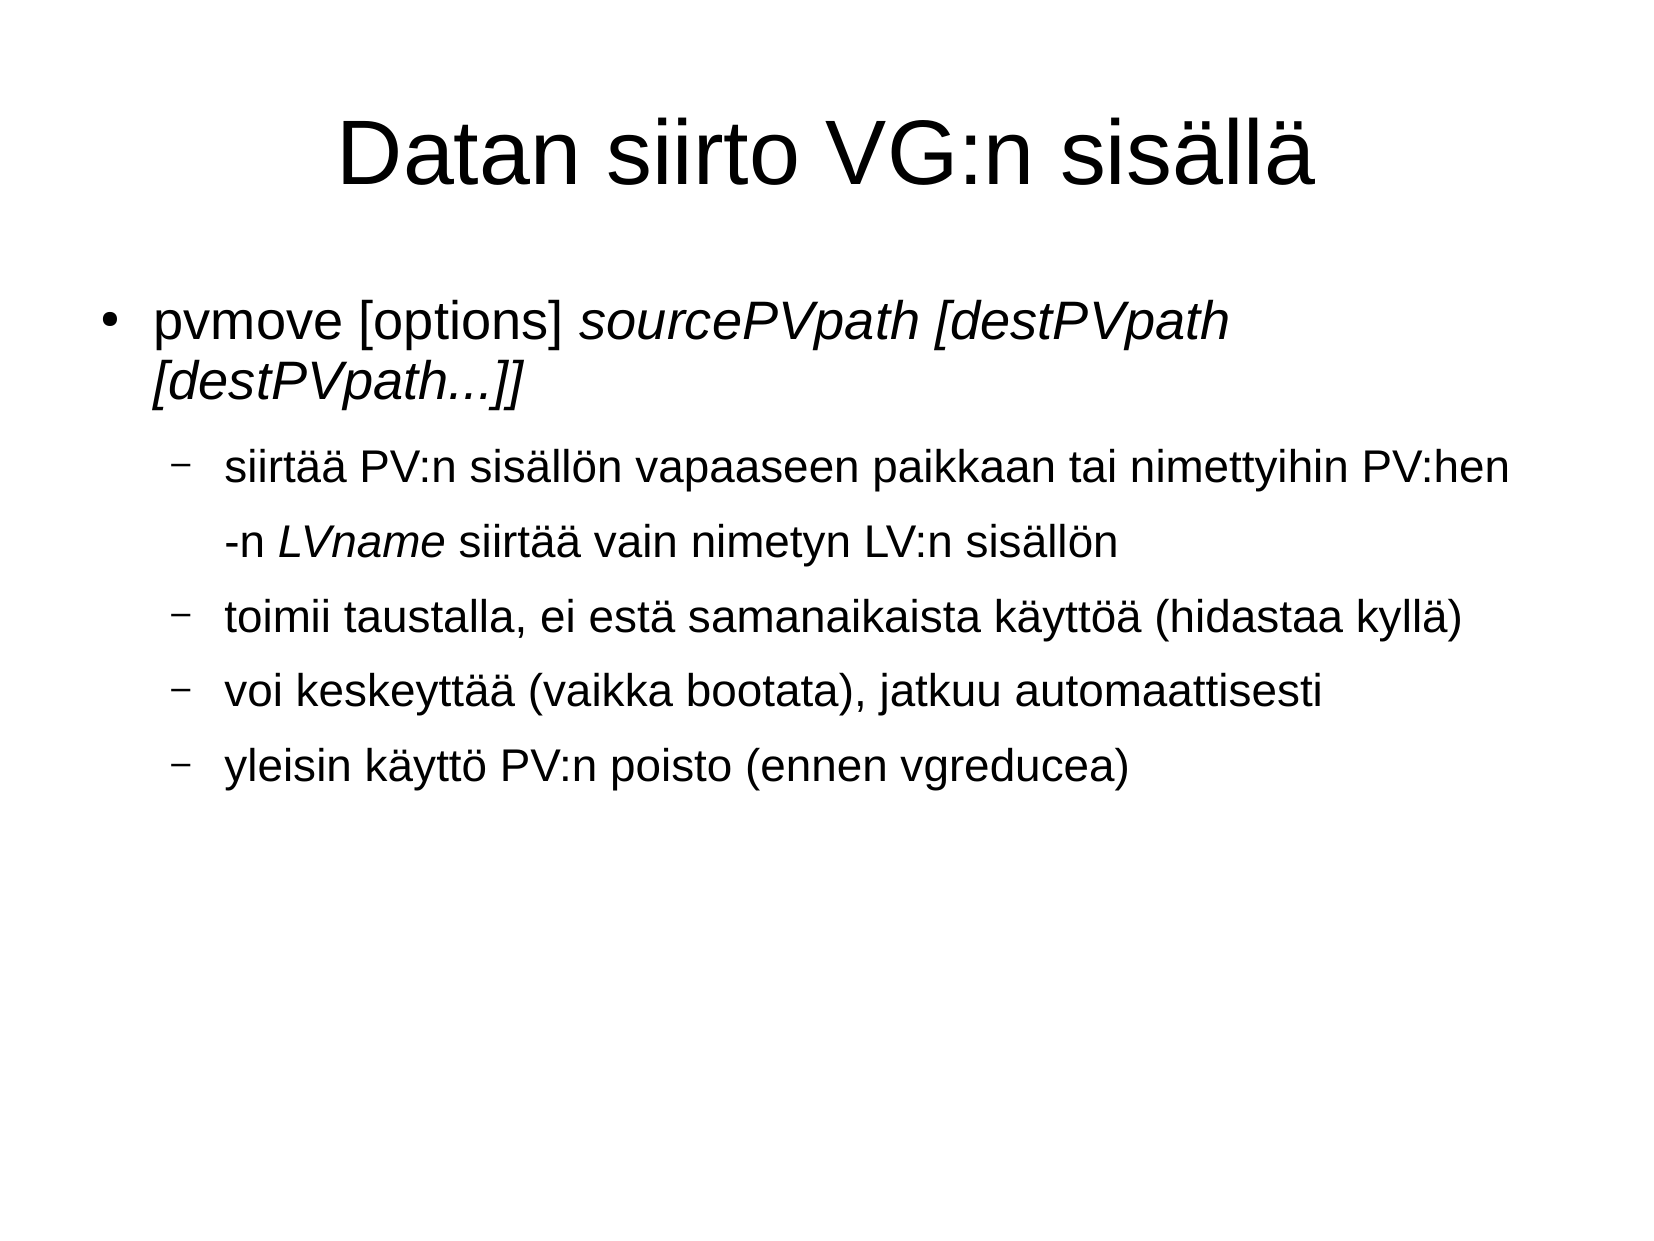

# Datan siirto VG:n sisällä
pvmove [options] sourcePVpath [destPVpath [destPVpath...]]
siirtää PV:n sisällön vapaaseen paikkaan tai nimettyihin PV:hen
-n LVname siirtää vain nimetyn LV:n sisällön
toimii taustalla, ei estä samanaikaista käyttöä (hidastaa kyllä)
voi keskeyttää (vaikka bootata), jatkuu automaattisesti
yleisin käyttö PV:n poisto (ennen vgreducea)